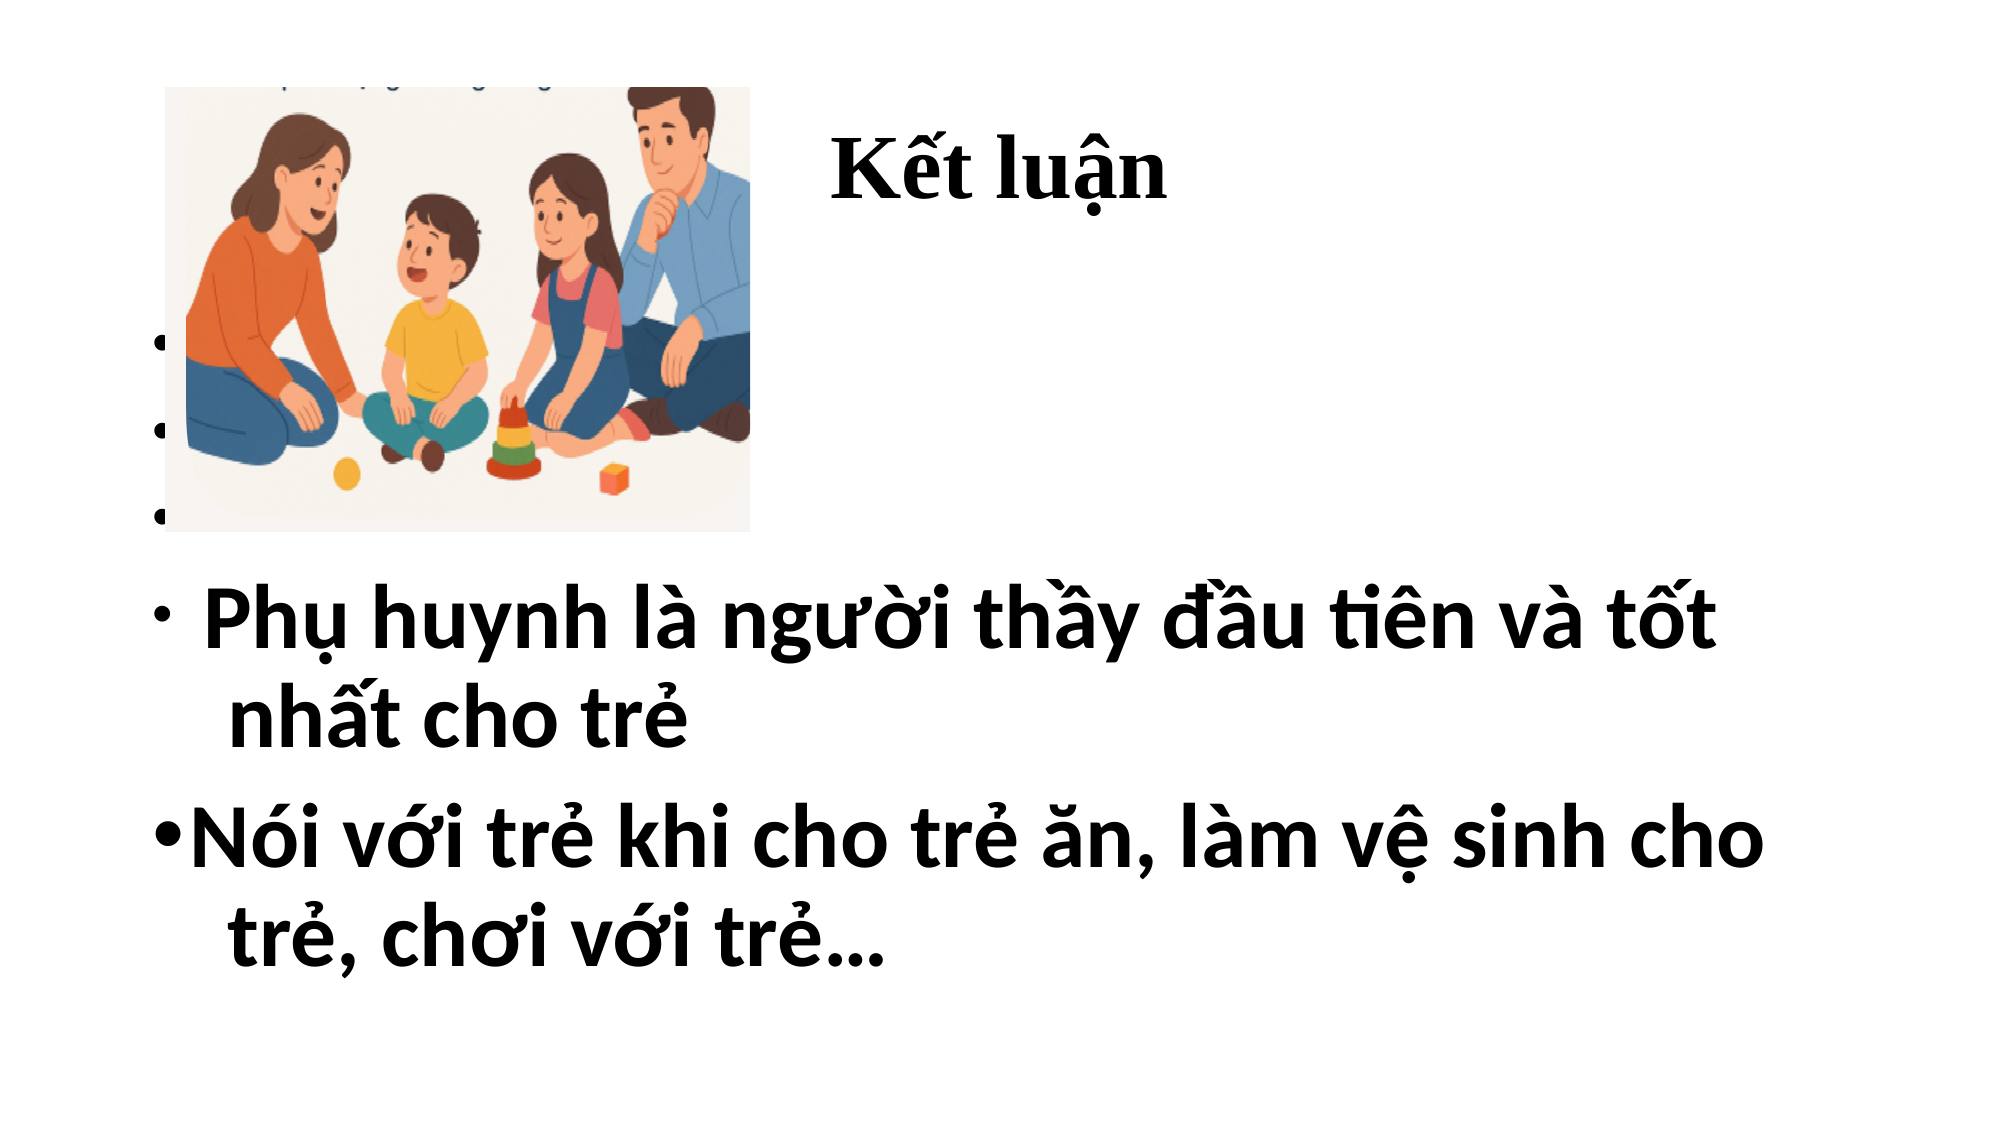

# Kết luận
 Phụ huynh là người thầy đầu tiên và tốt nhất cho trẻ
Nói với trẻ khi cho trẻ ăn, làm vệ sinh cho trẻ, chơi với trẻ…